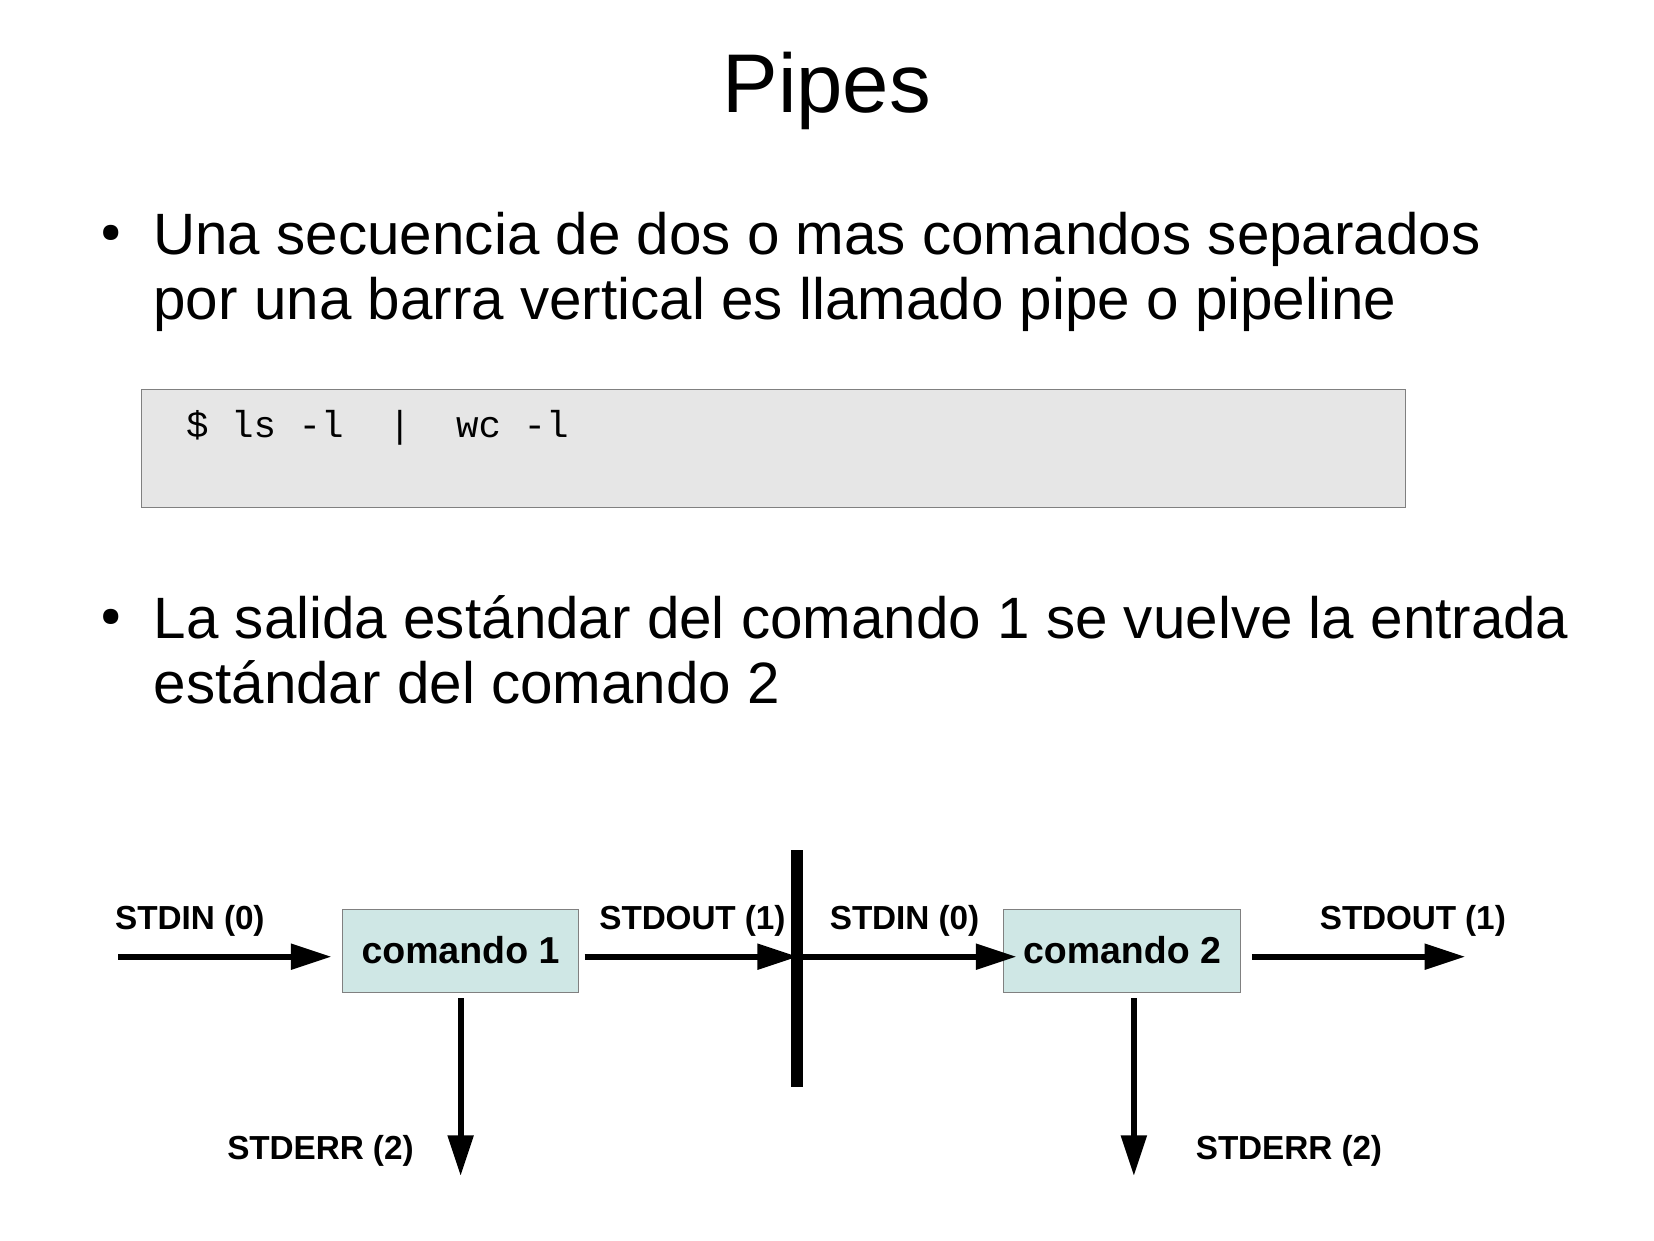

# Pipes
Una secuencia de dos o mas comandos separados por una barra vertical es llamado pipe o pipeline
$ ls -l | wc -l
La salida estándar del comando 1 se vuelve la entrada estándar del comando 2
STDIN (0)
STDOUT (1)
STDIN (0)
STDOUT (1)
comando 1
comando 2
STDERR (2)
STDERR (2)